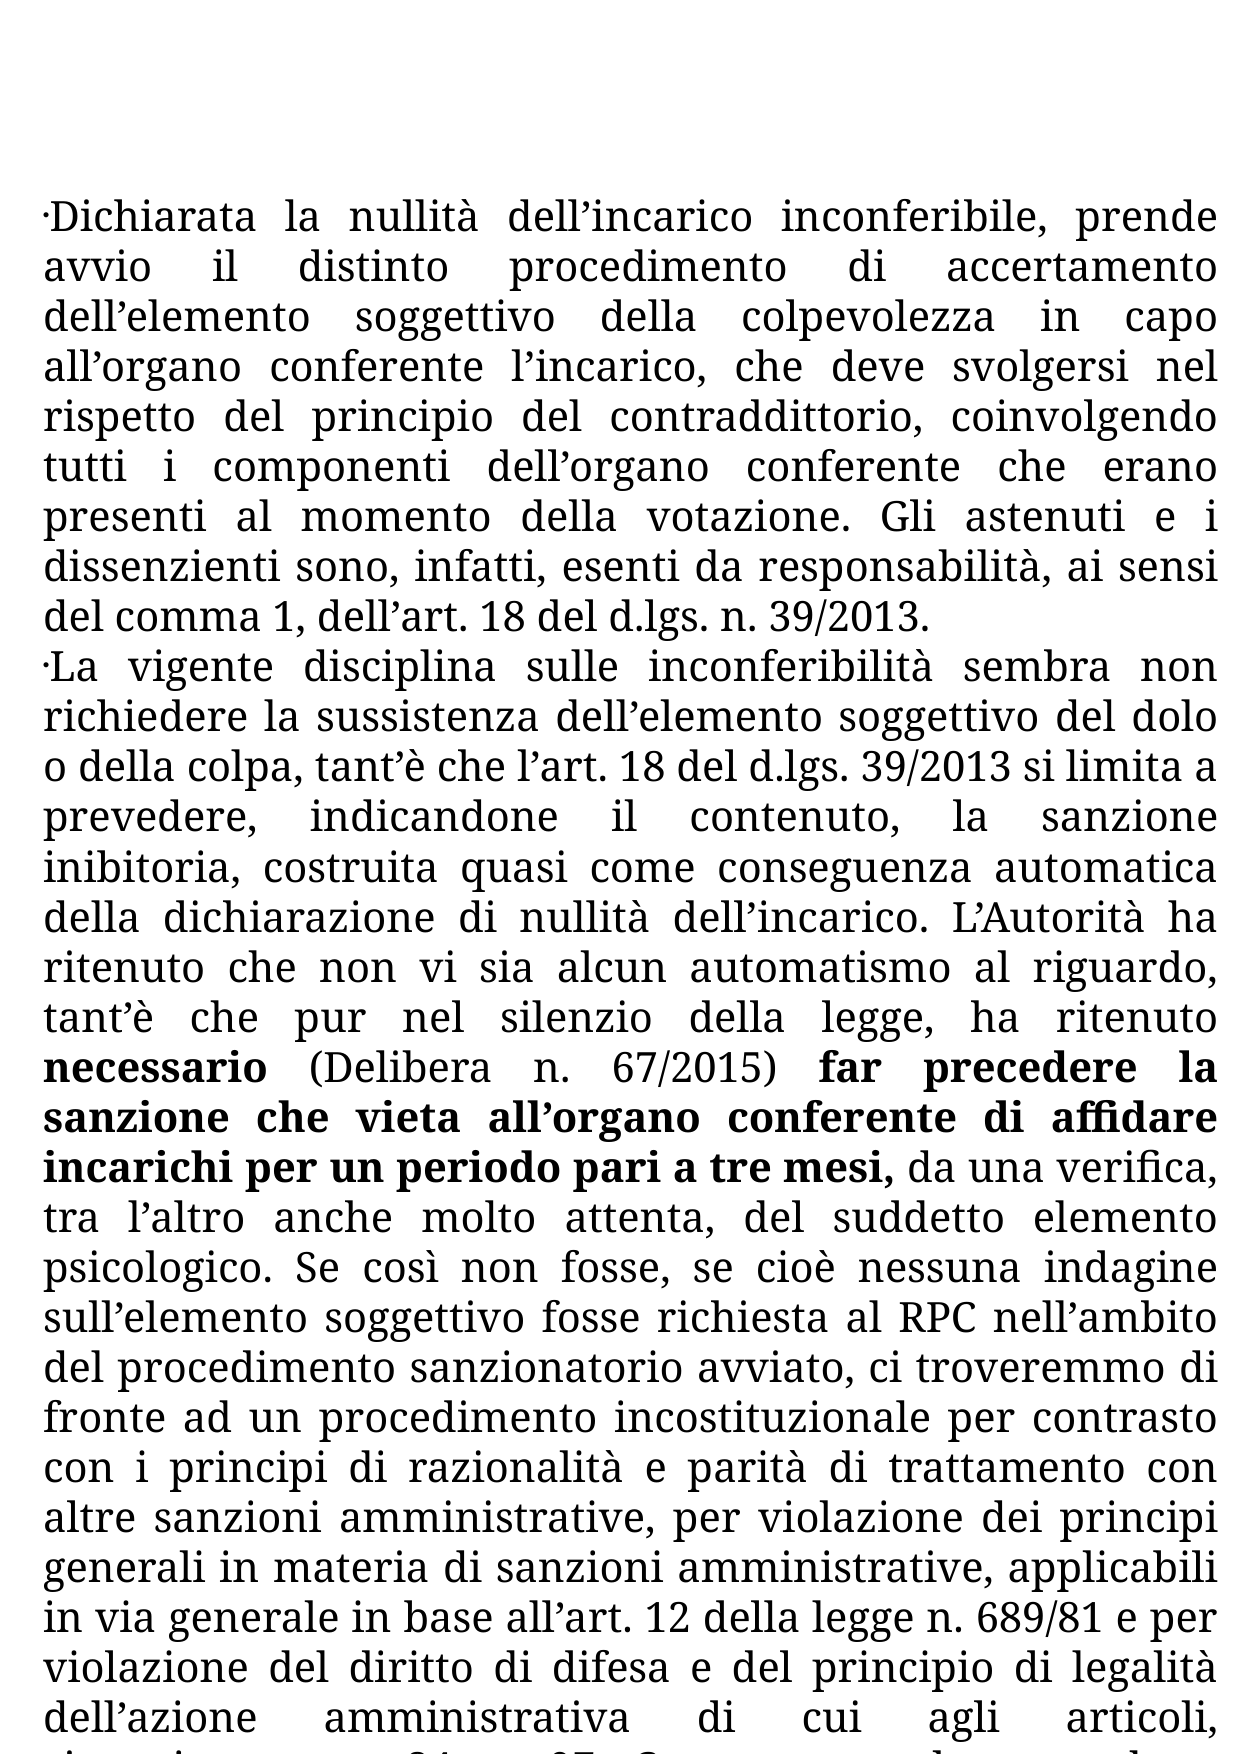

# Dichiarata la nullità dell’incarico inconferibile, prende avvio il distinto procedimento di accertamento dell’elemento soggettivo della colpevolezza in capo all’organo conferente l’incarico, che deve svolgersi nel rispetto del principio del contraddittorio, coinvolgendo tutti i componenti dell’organo conferente che erano presenti al momento della votazione. Gli astenuti e i dissenzienti sono, infatti, esenti da responsabilità, ai sensi del comma 1, dell’art. 18 del d.lgs. n. 39/2013.
La vigente disciplina sulle inconferibilità sembra non richiedere la sussistenza dell’elemento soggettivo del dolo o della colpa, tant’è che l’art. 18 del d.lgs. 39/2013 si limita a prevedere, indicandone il contenuto, la sanzione inibitoria, costruita quasi come conseguenza automatica della dichiarazione di nullità dell’incarico. L’Autorità ha ritenuto che non vi sia alcun automatismo al riguardo, tant’è che pur nel silenzio della legge, ha ritenuto necessario (Delibera n. 67/2015) far precedere la sanzione che vieta all’organo conferente di affidare incarichi per un periodo pari a tre mesi, da una verifica, tra l’altro anche molto attenta, del suddetto elemento psicologico. Se così non fosse, se cioè nessuna indagine sull’elemento soggettivo fosse richiesta al RPC nell’ambito del procedimento sanzionatorio avviato, ci troveremmo di fronte ad un procedimento incostituzionale per contrasto con i principi di razionalità e parità di trattamento con altre sanzioni amministrative, per violazione dei principi generali in materia di sanzioni amministrative, applicabili in via generale in base all’art. 12 della legge n. 689/81 e per violazione del diritto di difesa e del principio di legalità dell’azione amministrativa di cui agli articoli, rispettivamente, 24 e 97 Cost.; non solo, ma detto procedimento si porrebbe in evidente contrasto anche con i principi della convenzione EDU, in particolare, con l’art. 6 di detta Convezione, secondo l’interpretazione che più volte ne ha dato la Corte di Strasburgo.
In buona sostanza, la sanzione inibitoria che vieta all’organo conferente di affidare incarichi di propria competenza per un periodo pari tre a mesi, è una sanzione personale, di natura interdittiva, fissa e non